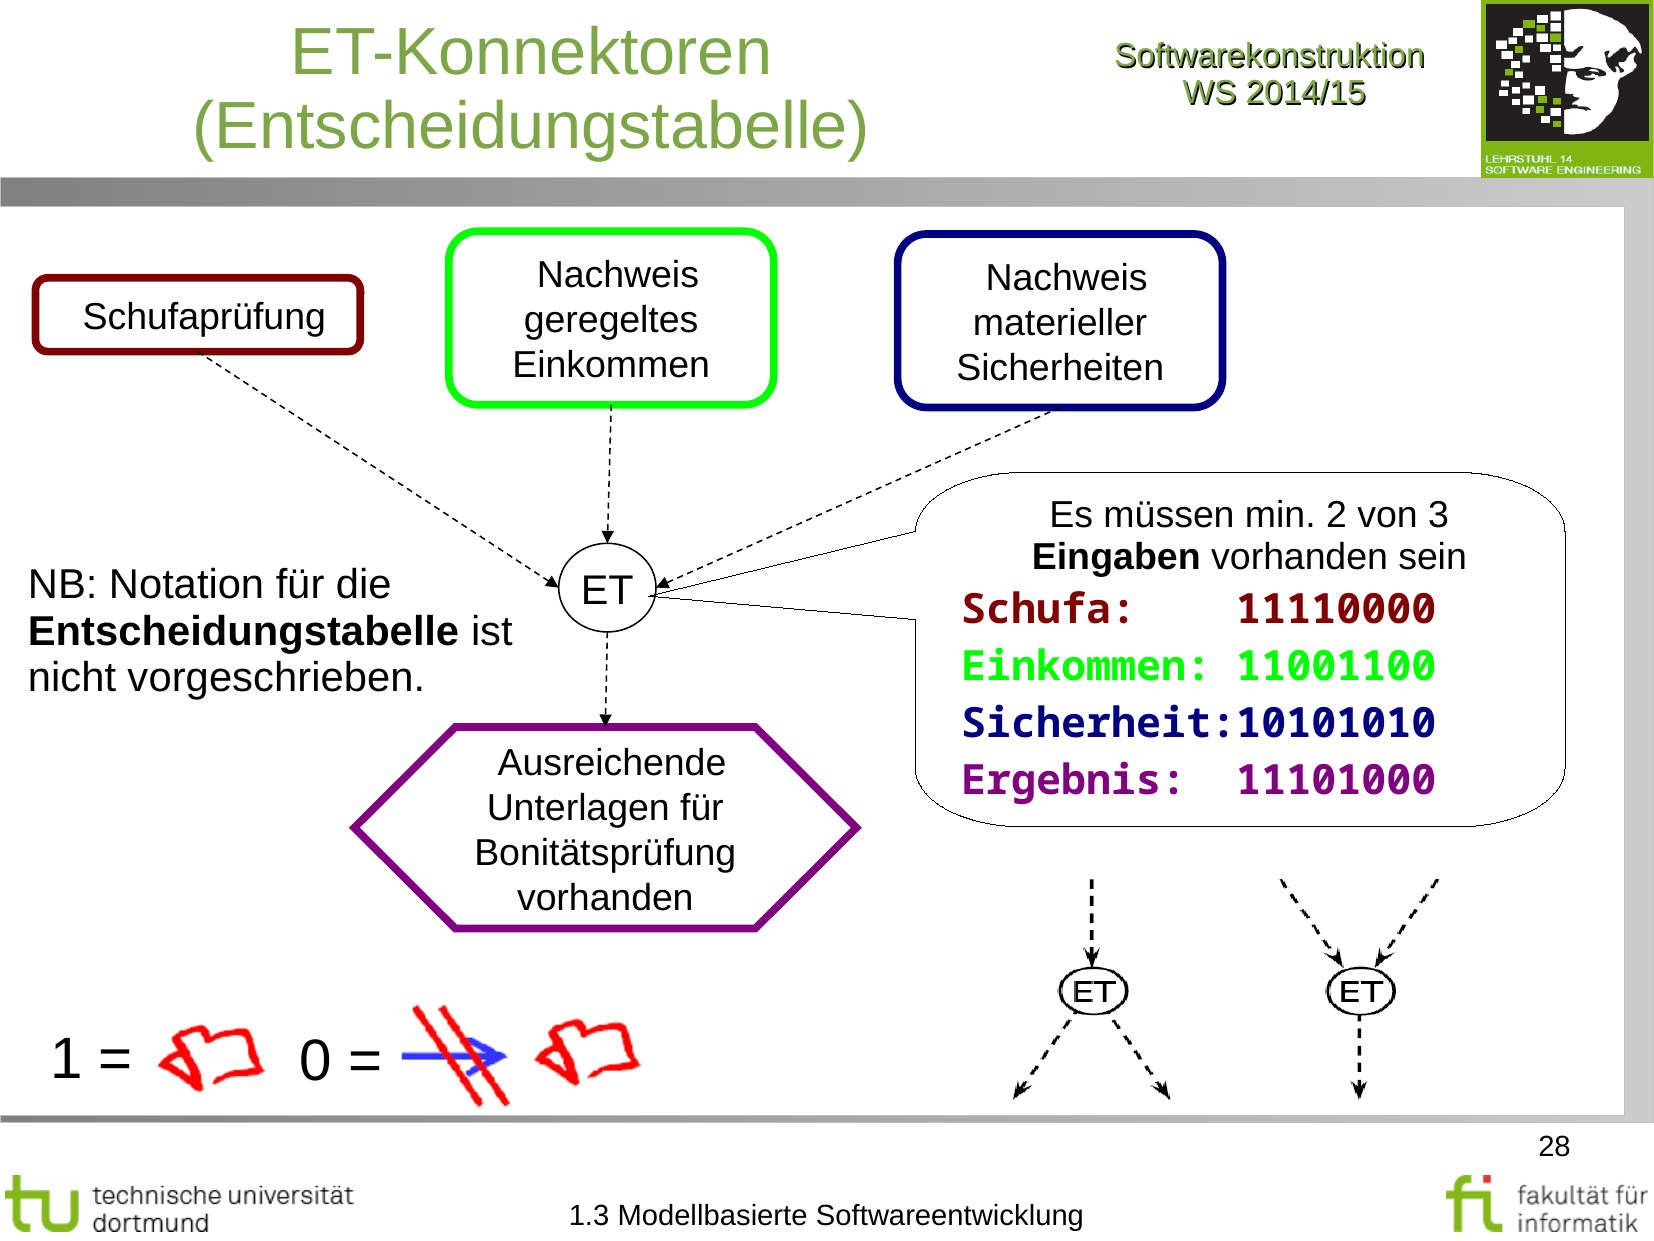

# ET-Konnektoren (Entscheidungstabelle)
Nachweis geregeltes Einkommen
Nachweis materieller Sicherheiten
Schufaprüfung
Es müssen min. 2 von 3
Eingaben vorhanden sein
ET
NB: Notation für die Entscheidungstabelle ist nicht vorgeschrieben.
Schufa: 11110000
Einkommen: 11001100
Sicherheit:10101010
Ergebnis: 11101000
Ausreichende Unterlagen für Bonitätsprüfung vorhanden
1 =
0 =
28
1.3 Modellbasierte Softwareentwicklung